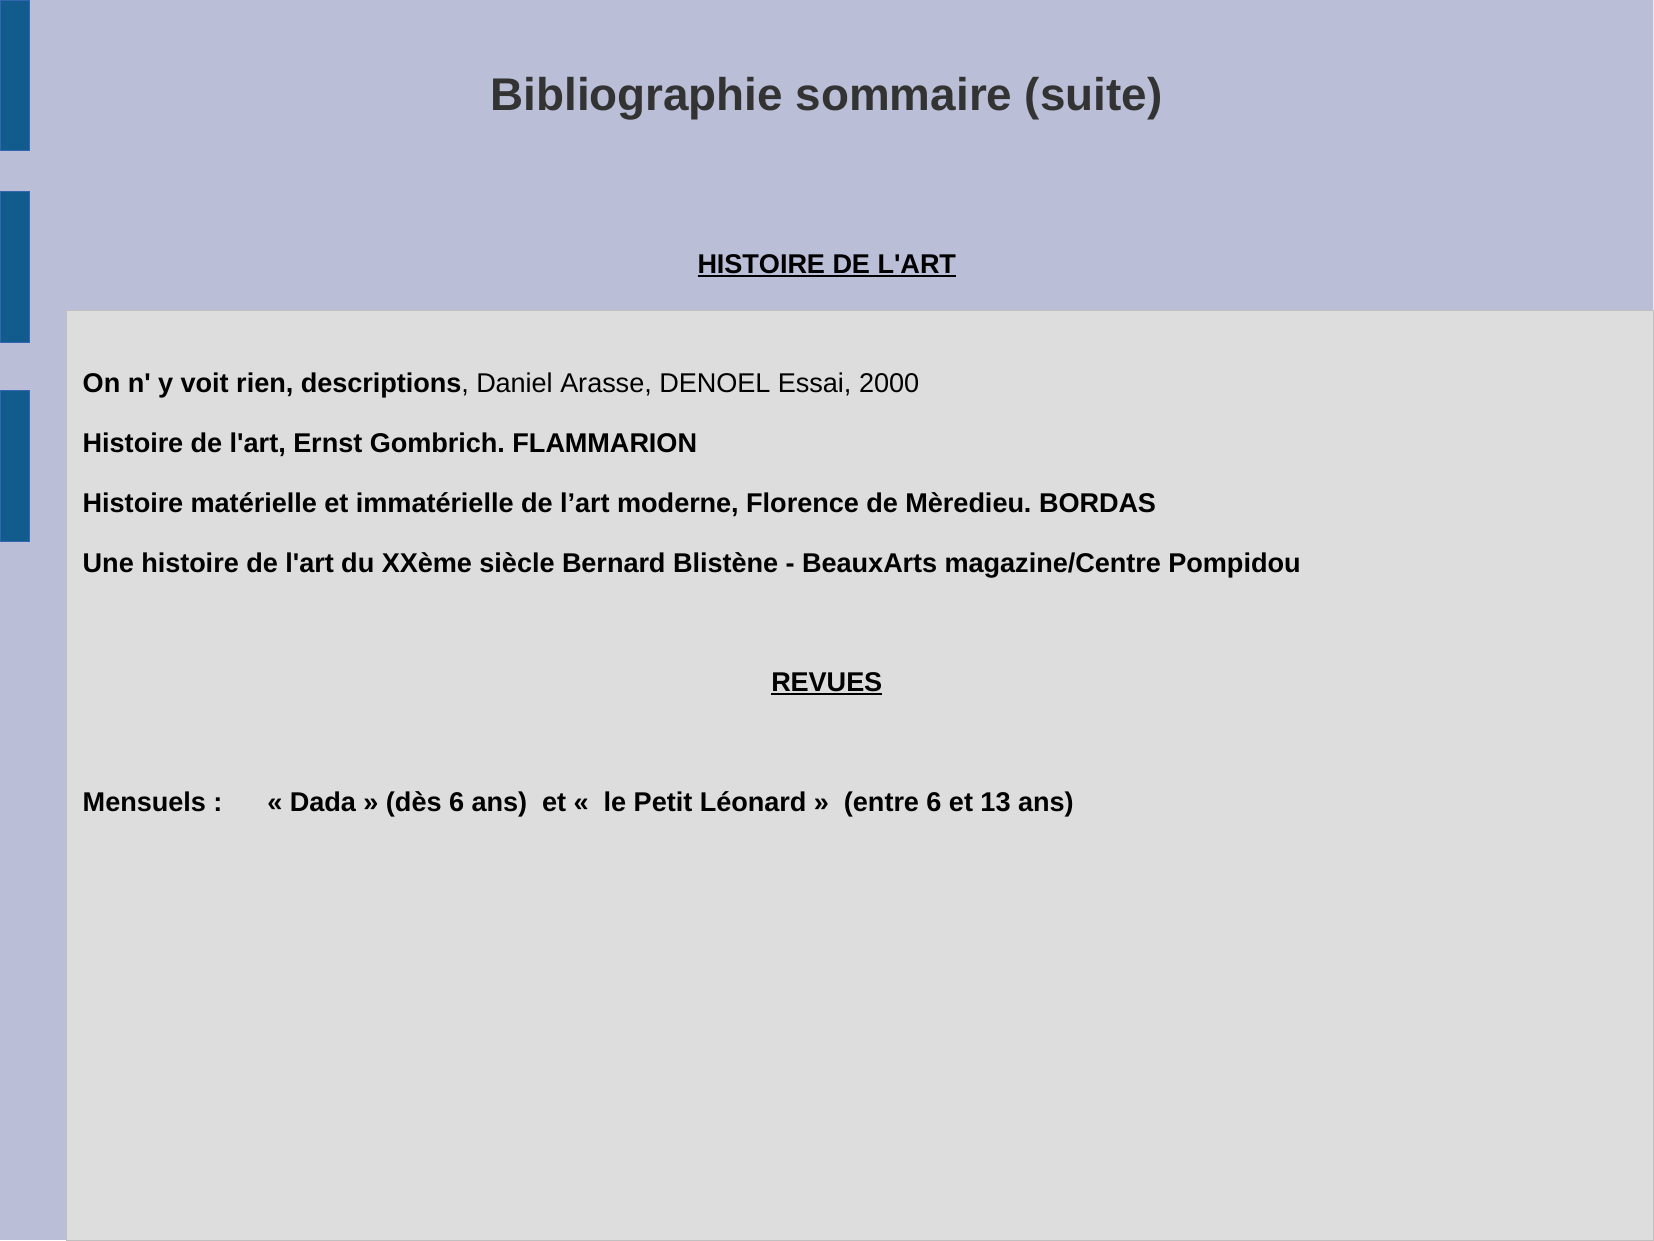

# Bibliographie sommaire (suite)
HISTOIRE DE L'ART
On n' y voit rien, descriptions, Daniel Arasse, DENOEL Essai, 2000
Histoire de l'art, Ernst Gombrich. FLAMMARION
Histoire matérielle et immatérielle de l’art moderne, Florence de Mèredieu. BORDAS
Une histoire de l'art du XXème siècle Bernard Blistène - BeauxArts magazine/Centre Pompidou
REVUES
Mensuels : « Dada » (dès 6 ans) et «  le Petit Léonard » (entre 6 et 13 ans)